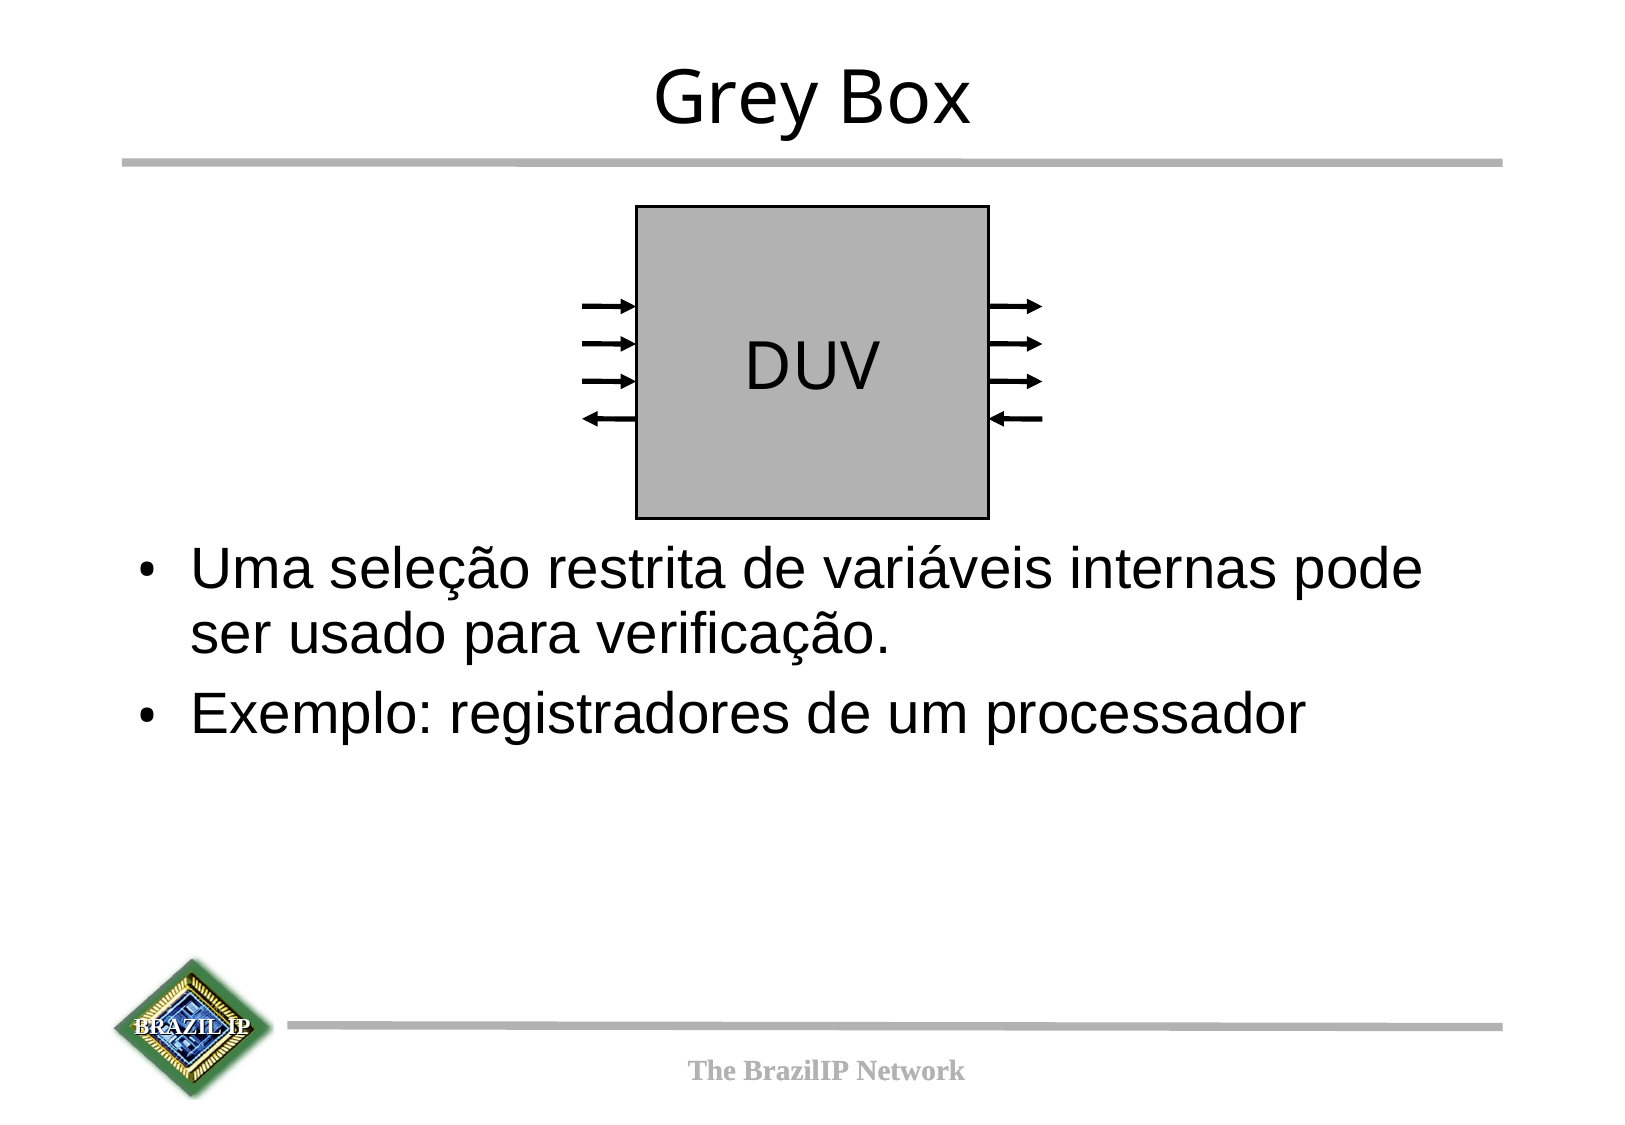

# Grey Box
DUV
Uma seleção restrita de variáveis internas pode ser usado para verificação.
Exemplo: registradores de um processador